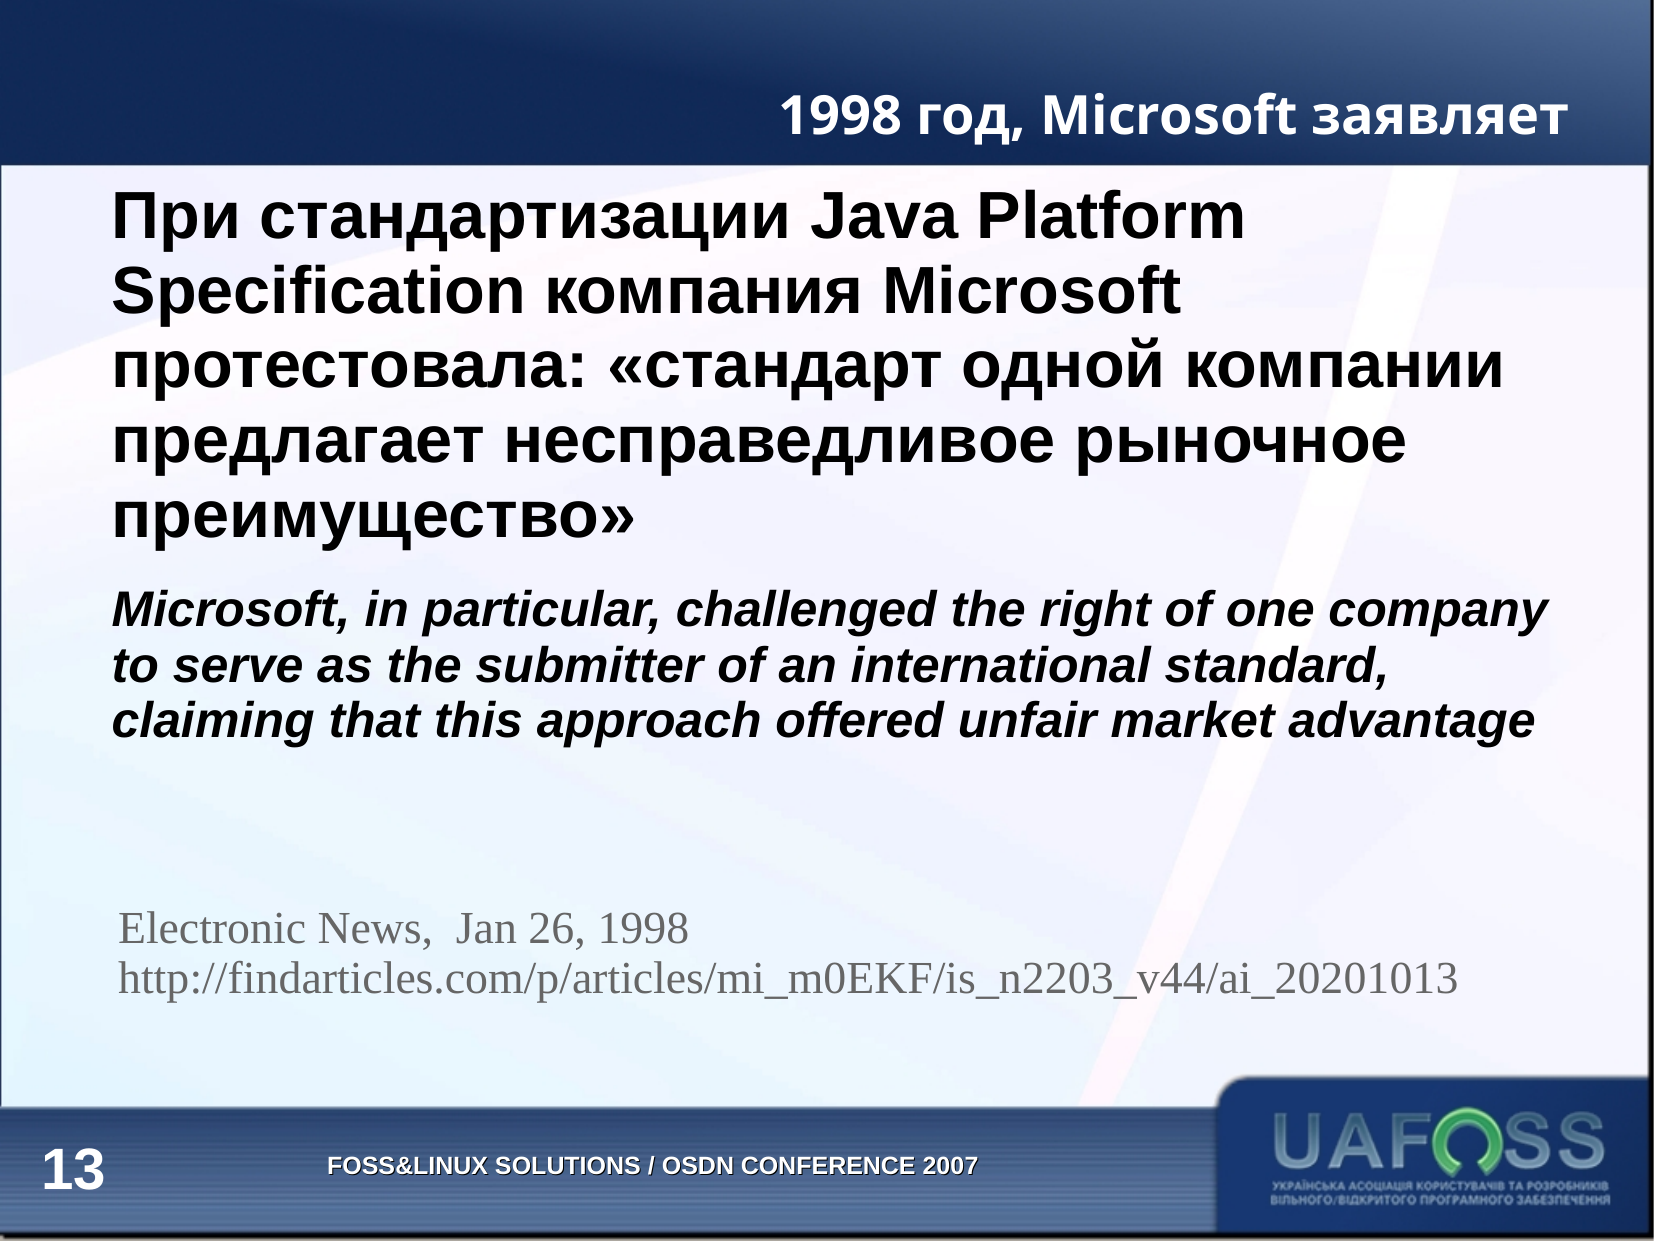

# 1998 год, Microsoft заявляет
При стандартизации Java Platform Specification компания Microsoft протестовала: «стандарт одной компании предлагает несправедливое рыночное преимущество»
Microsoft, in particular, challenged the right of one company to serve as the submitter of an international standard, claiming that this approach offered unfair market advantage
Electronic News, Jan 26, 1998
http://findarticles.com/p/articles/mi_m0EKF/is_n2203_v44/ai_20201013
FOSS&LINUX SOLUTIONS / OSDN CONFERENCE 2007